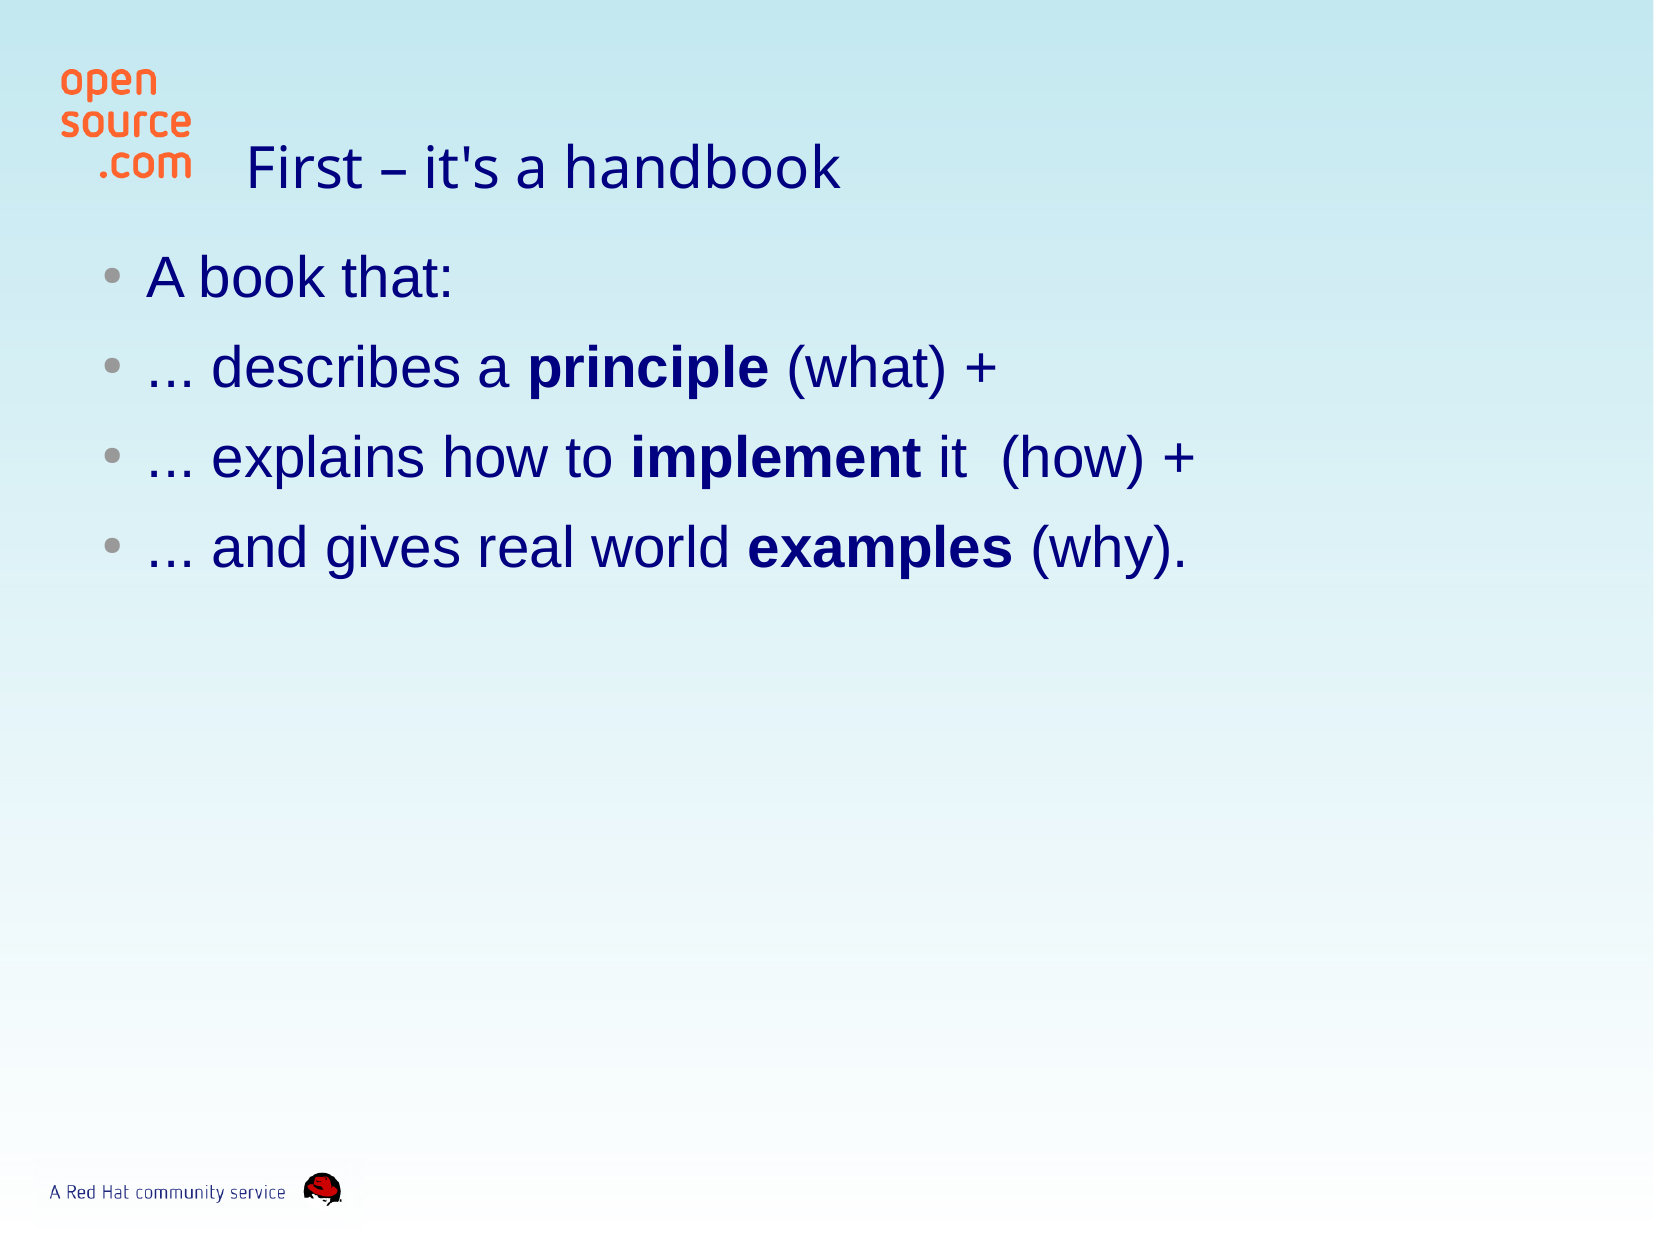

# Introduce Red Hat solutions and services
First – it's a handbook
A book that:
... describes a principle (what) +
... explains how to implement it (how) +
... and gives real world examples (why).